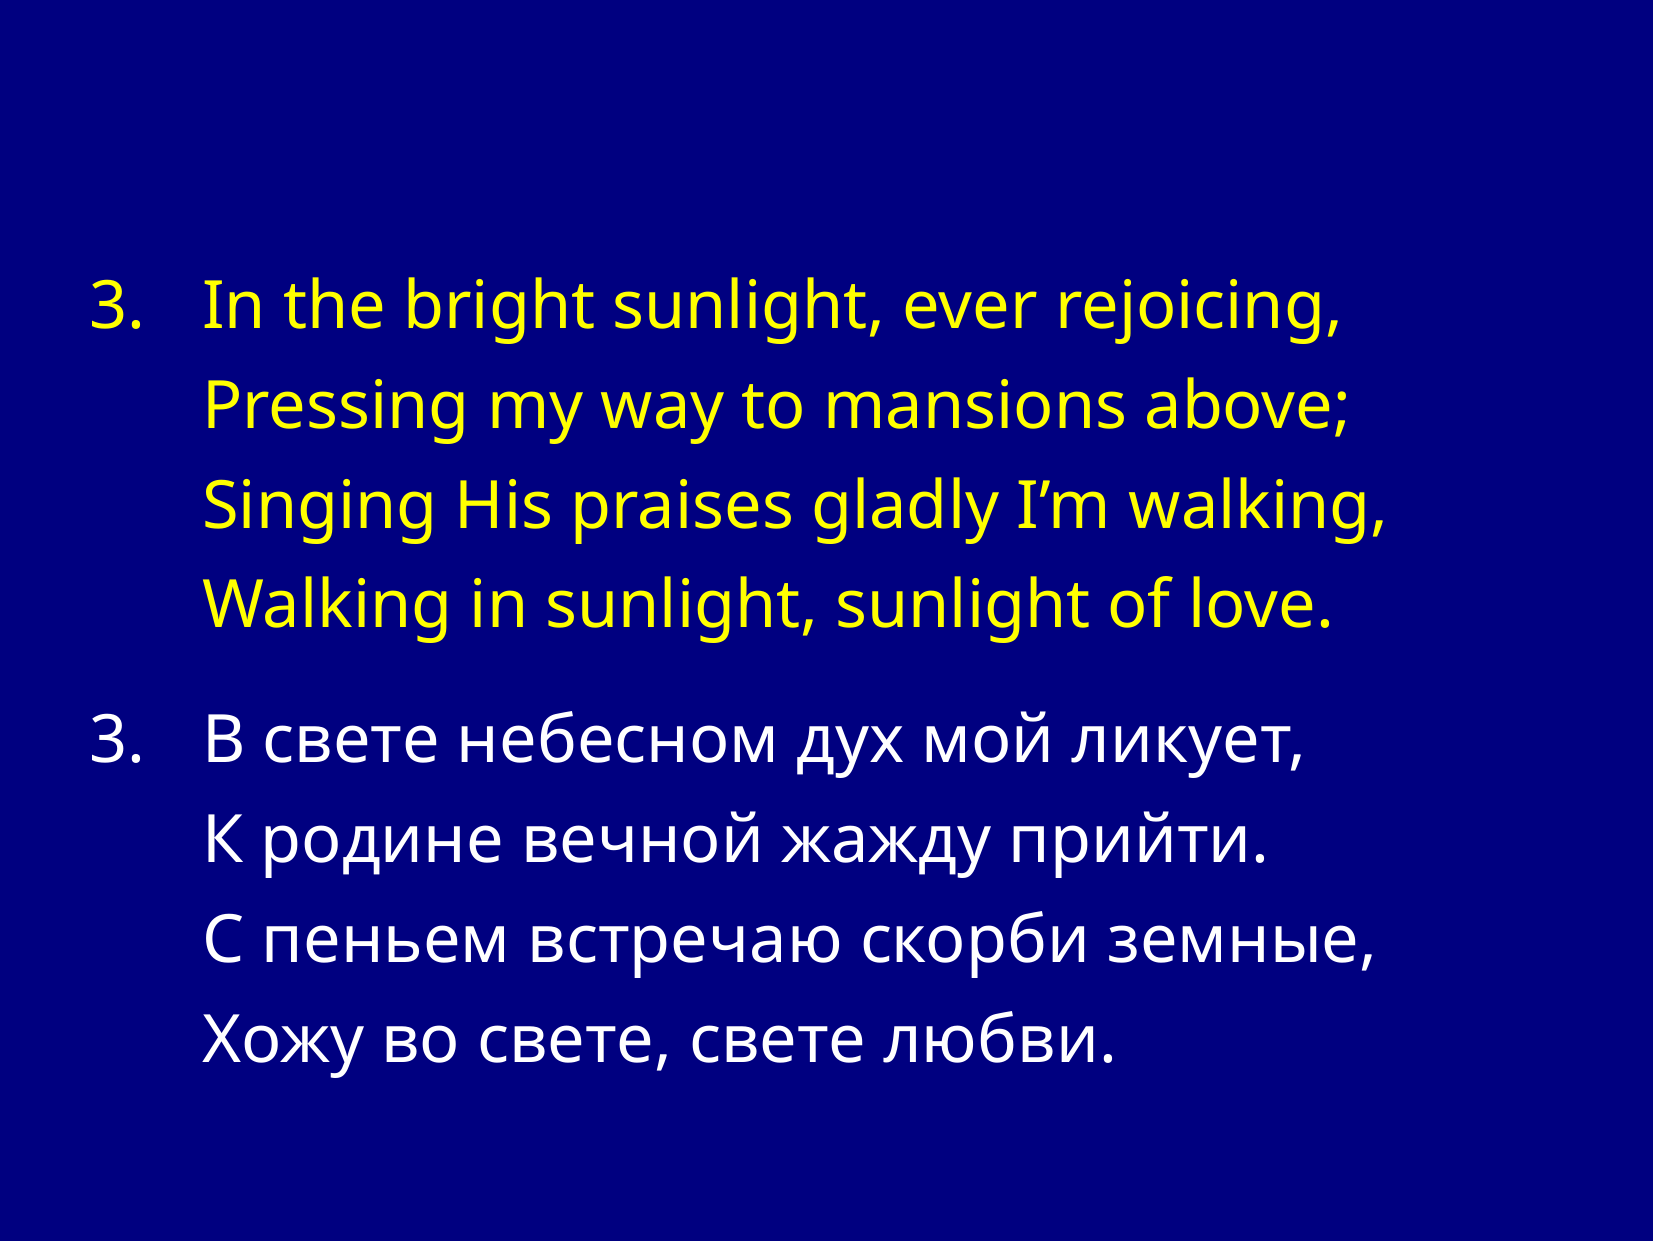

3.	In the bright sunlight, ever rejoicing,
	Pressing my way to mansions above;
	Singing His praises gladly I’m walking,
	Walking in sunlight, sunlight of love.
3.	В свете небесном дух мой ликует,
	К родине вечной жажду прийти.
	С пеньем встречаю скорби земные,
	Хожу во свете, свете любви.